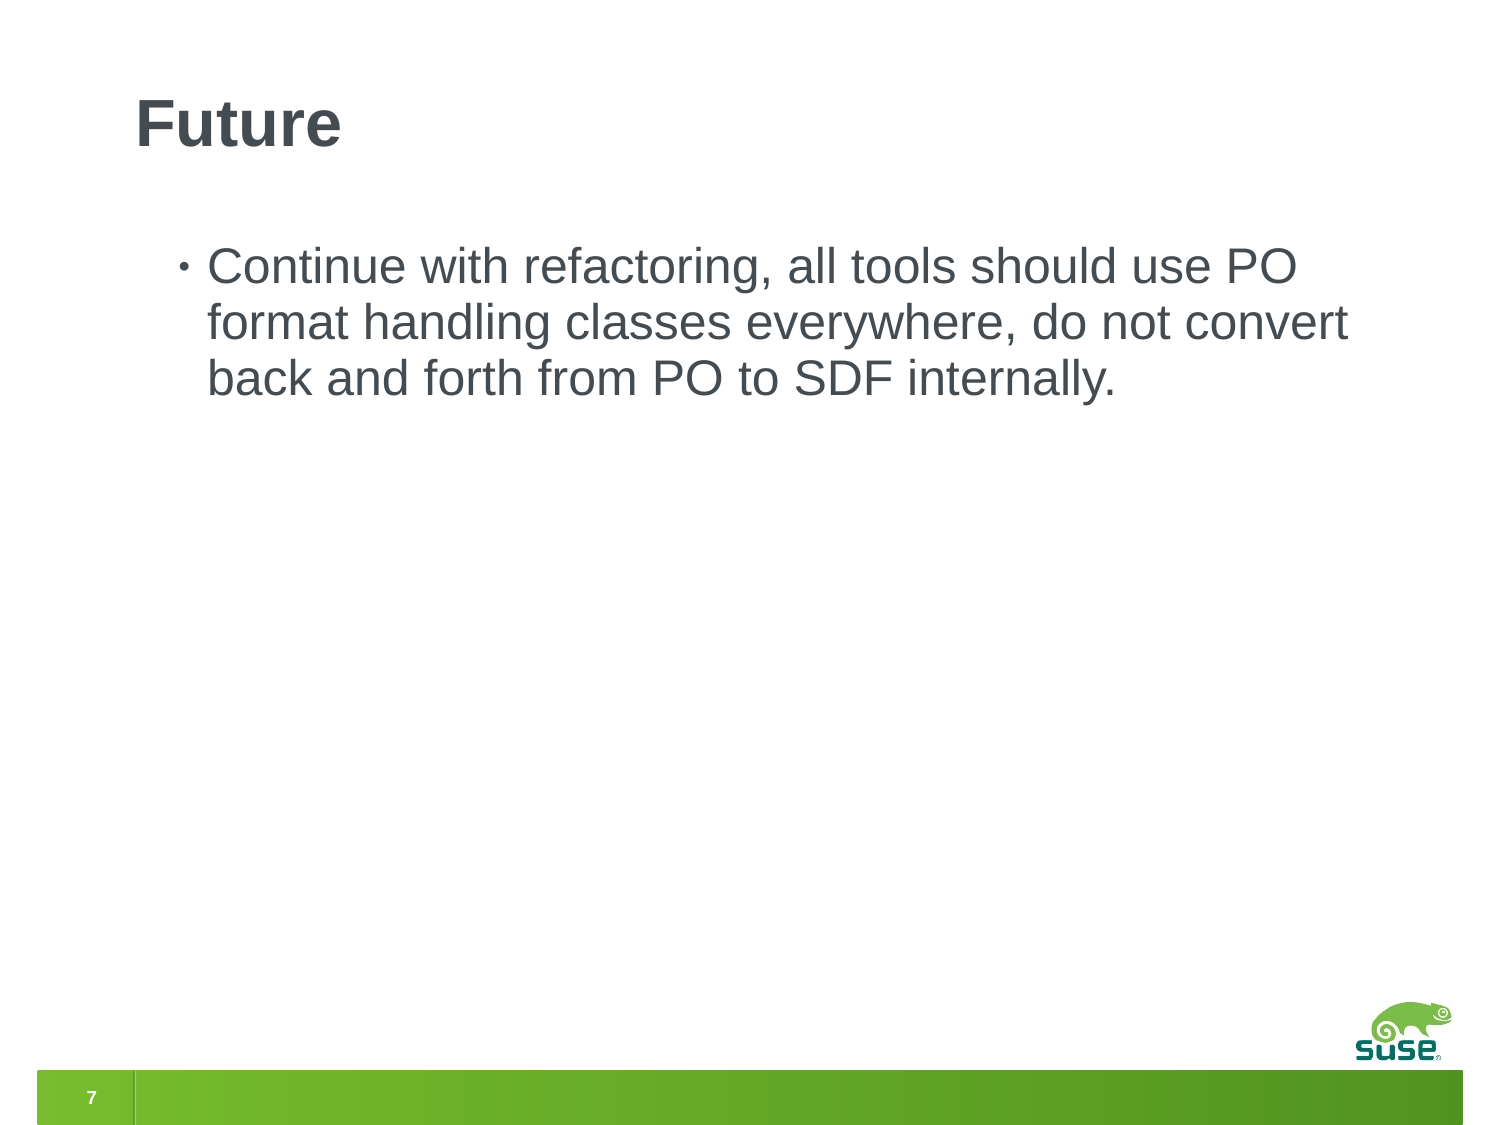

# Future
Continue with refactoring, all tools should use PO format handling classes everywhere, do not convert back and forth from PO to SDF internally.